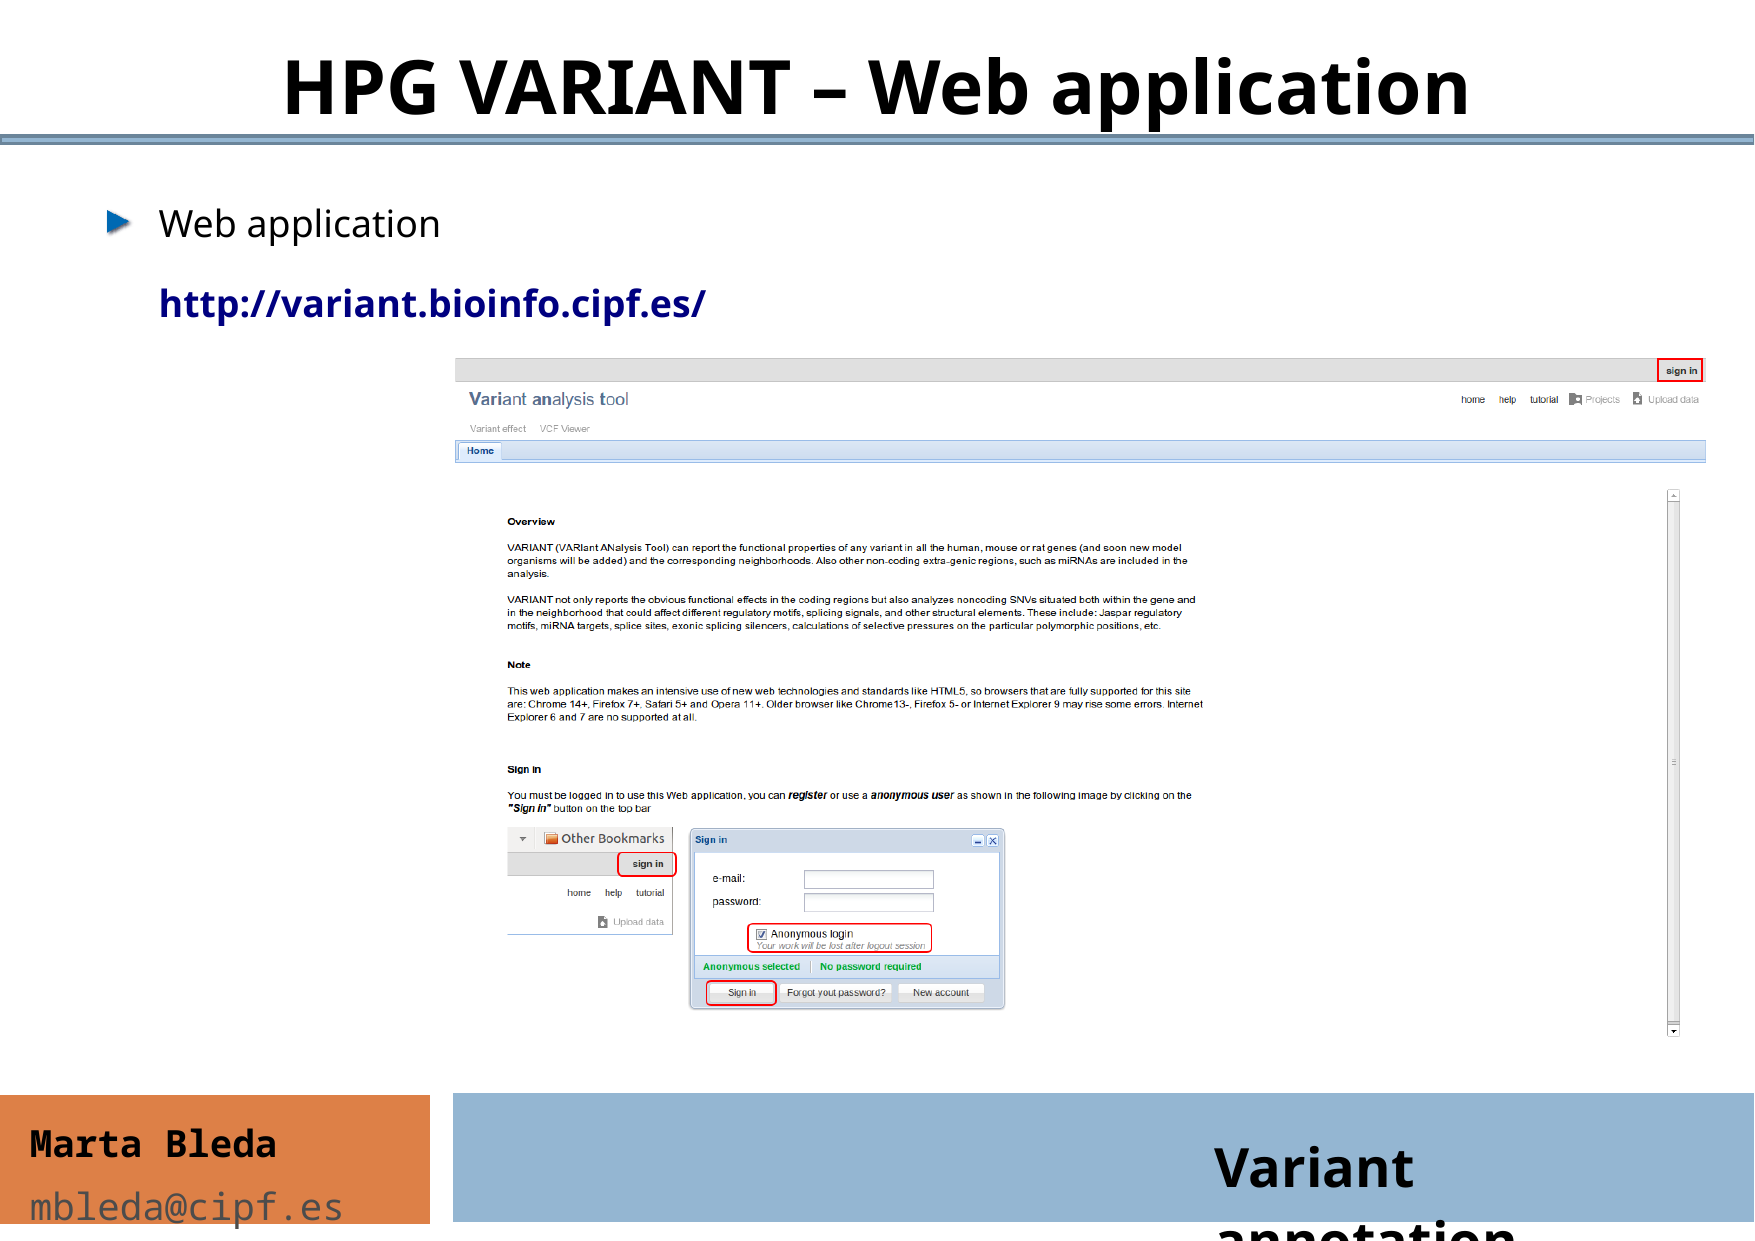

HPG VARIANT – Web application
# Web application
http://variant.bioinfo.cipf.es/
Marta Bleda
mbleda@cipf.es
Variant annotation